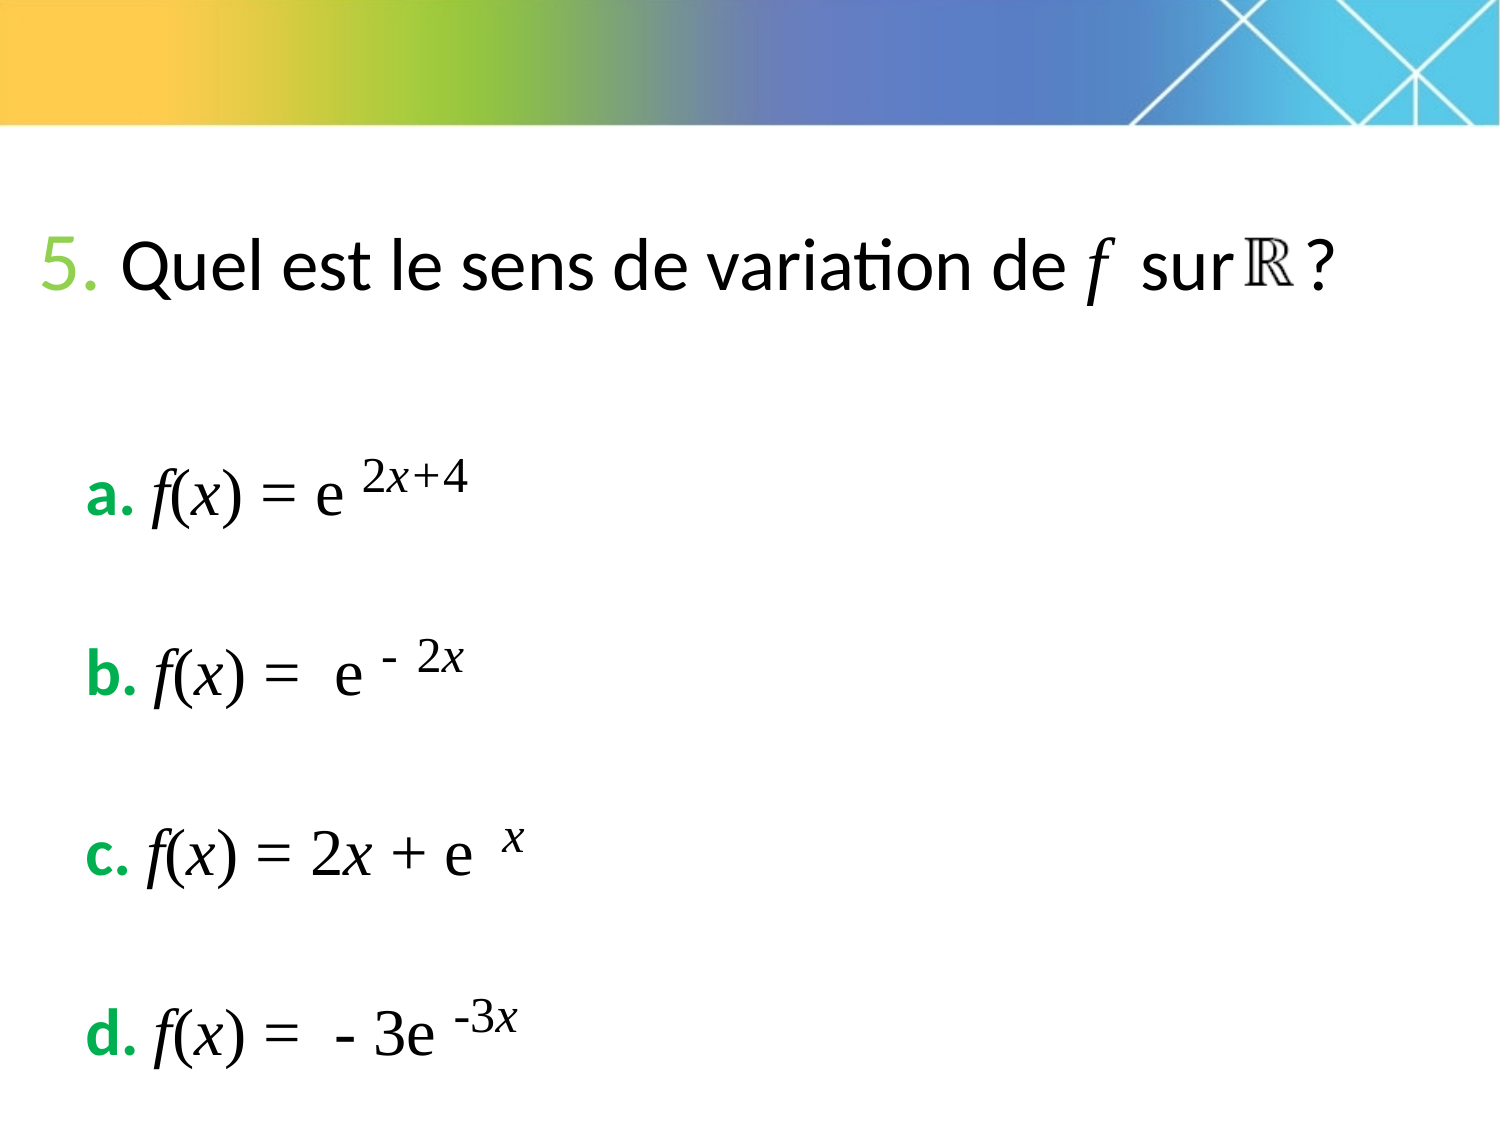

5. Quel est le sens de variation de f sur ?
a. f(x) = e 2x+4
b. f(x) = e - 2x
c. f(x) = 2x + e x
d. f(x) = - 3e -3x